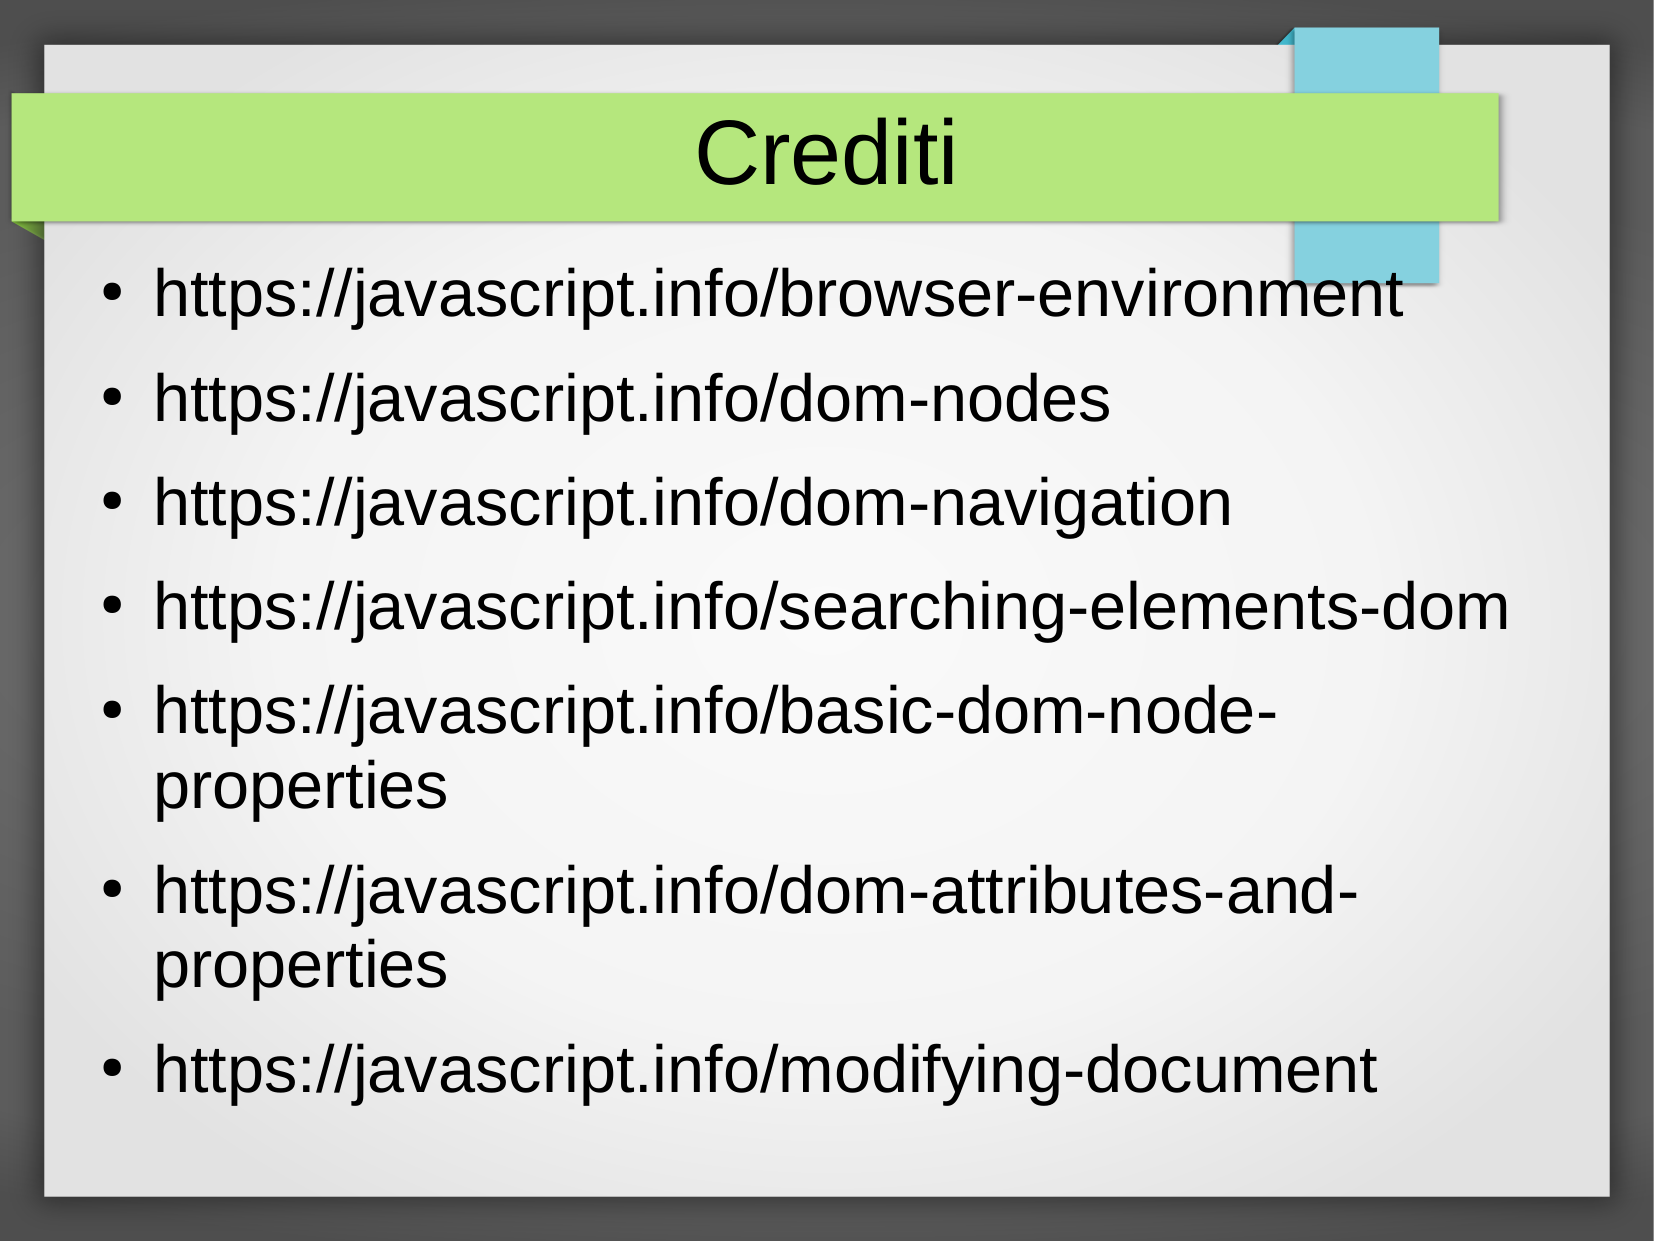

# Crediti
https://javascript.info/browser-environment
https://javascript.info/dom-nodes
https://javascript.info/dom-navigation
https://javascript.info/searching-elements-dom
https://javascript.info/basic-dom-node-properties
https://javascript.info/dom-attributes-and-properties
https://javascript.info/modifying-document